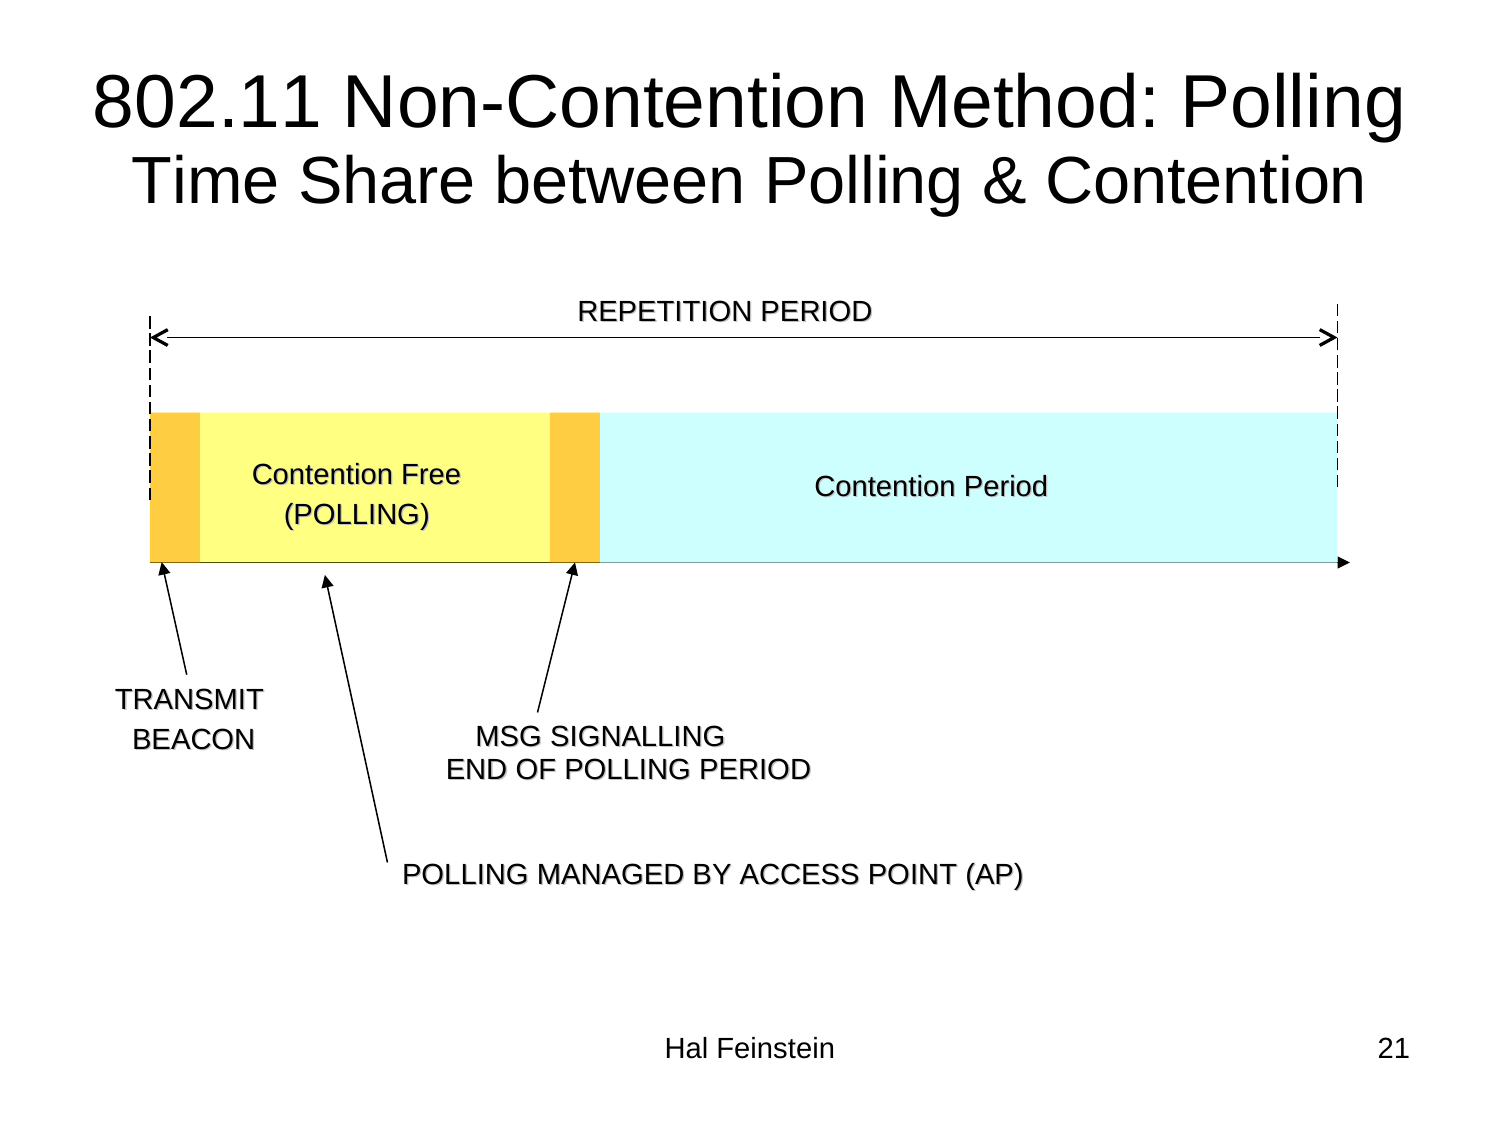

# 802.11 Non-Contention Method: Polling Time Share between Polling & Contention
REPETITION PERIOD
Contention Free
(POLLING)
Contention Period
TRANSMIT
 BEACON
MSG SIGNALLING
END OF POLLING PERIOD
POLLING MANAGED BY ACCESS POINT (AP)
Hal Feinstein
21